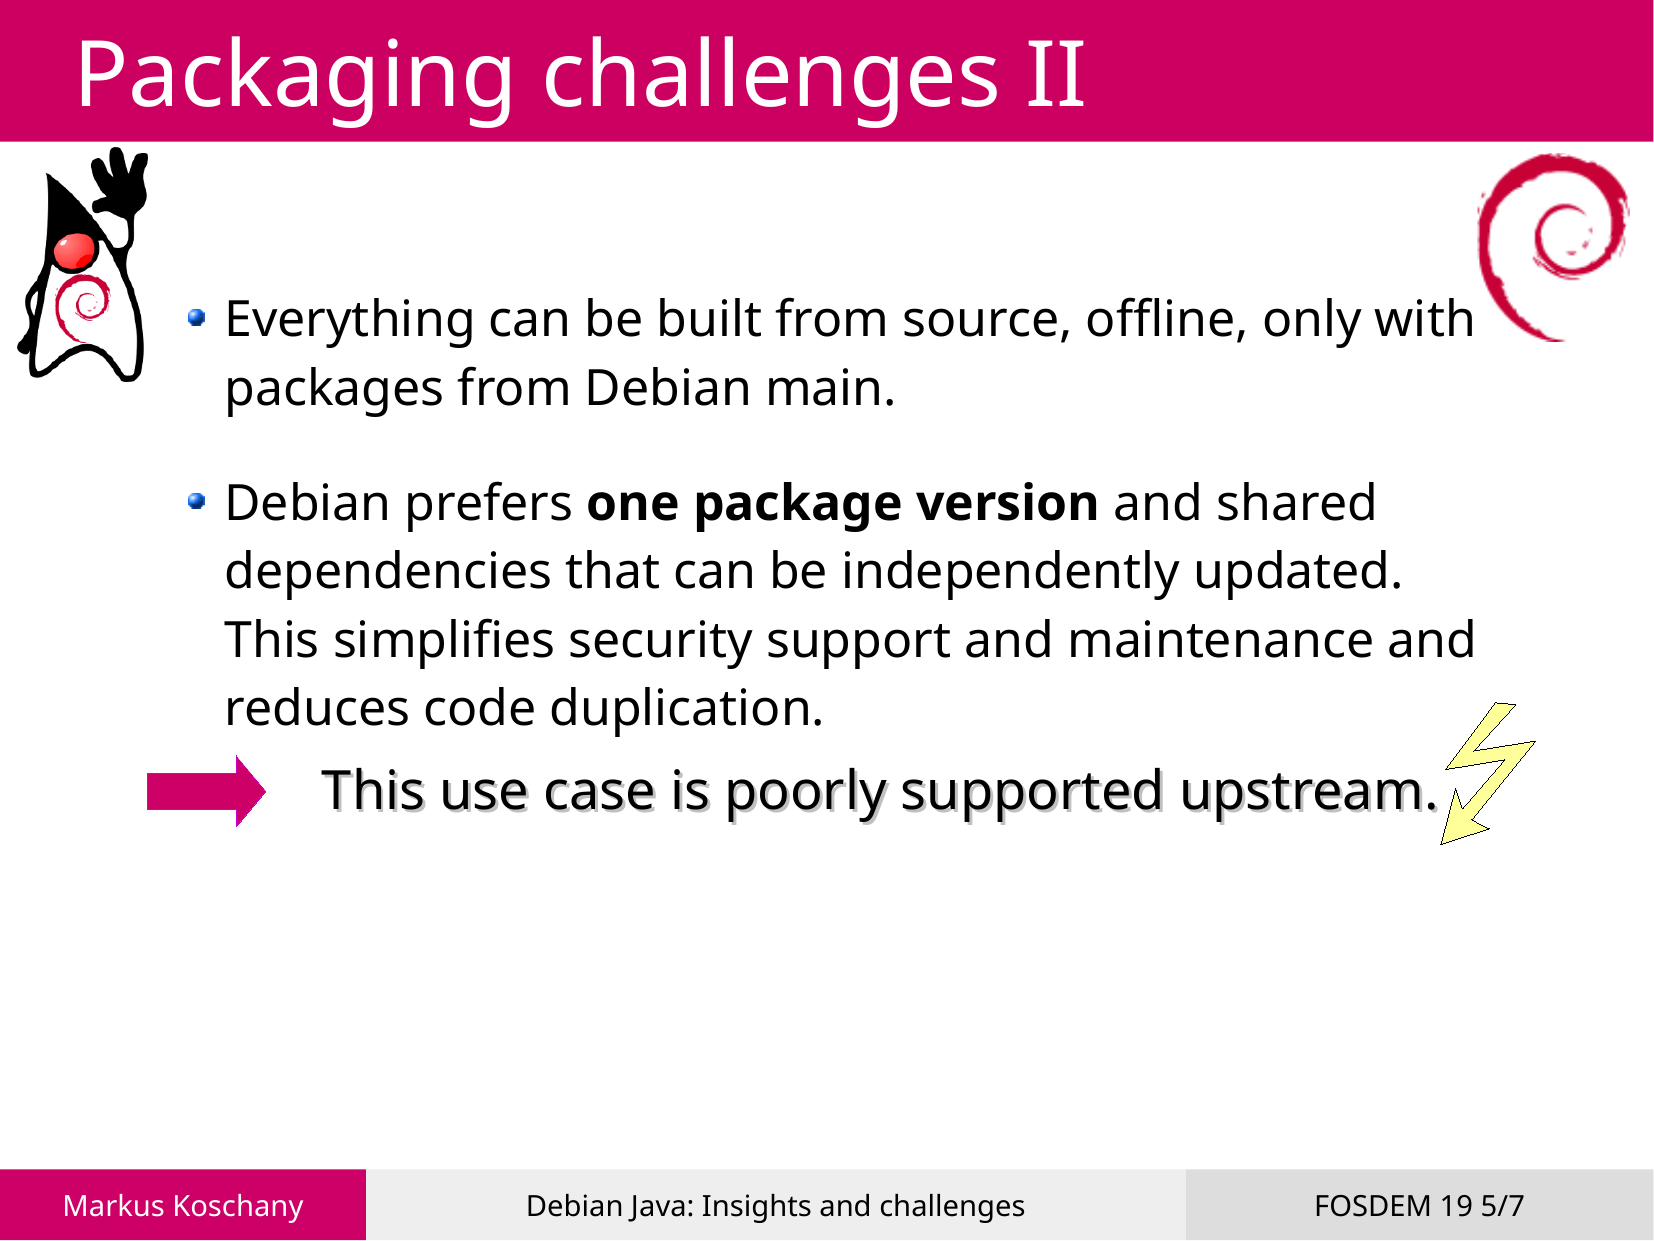

# Packaging challenges II
Everything can be built from source, offline, only with packages from Debian main.
Debian prefers one package version and shared dependencies that can be independently updated. This simplifies security support and maintenance and reduces code duplication.
This use case is poorly supported upstream.
07.08.17
5